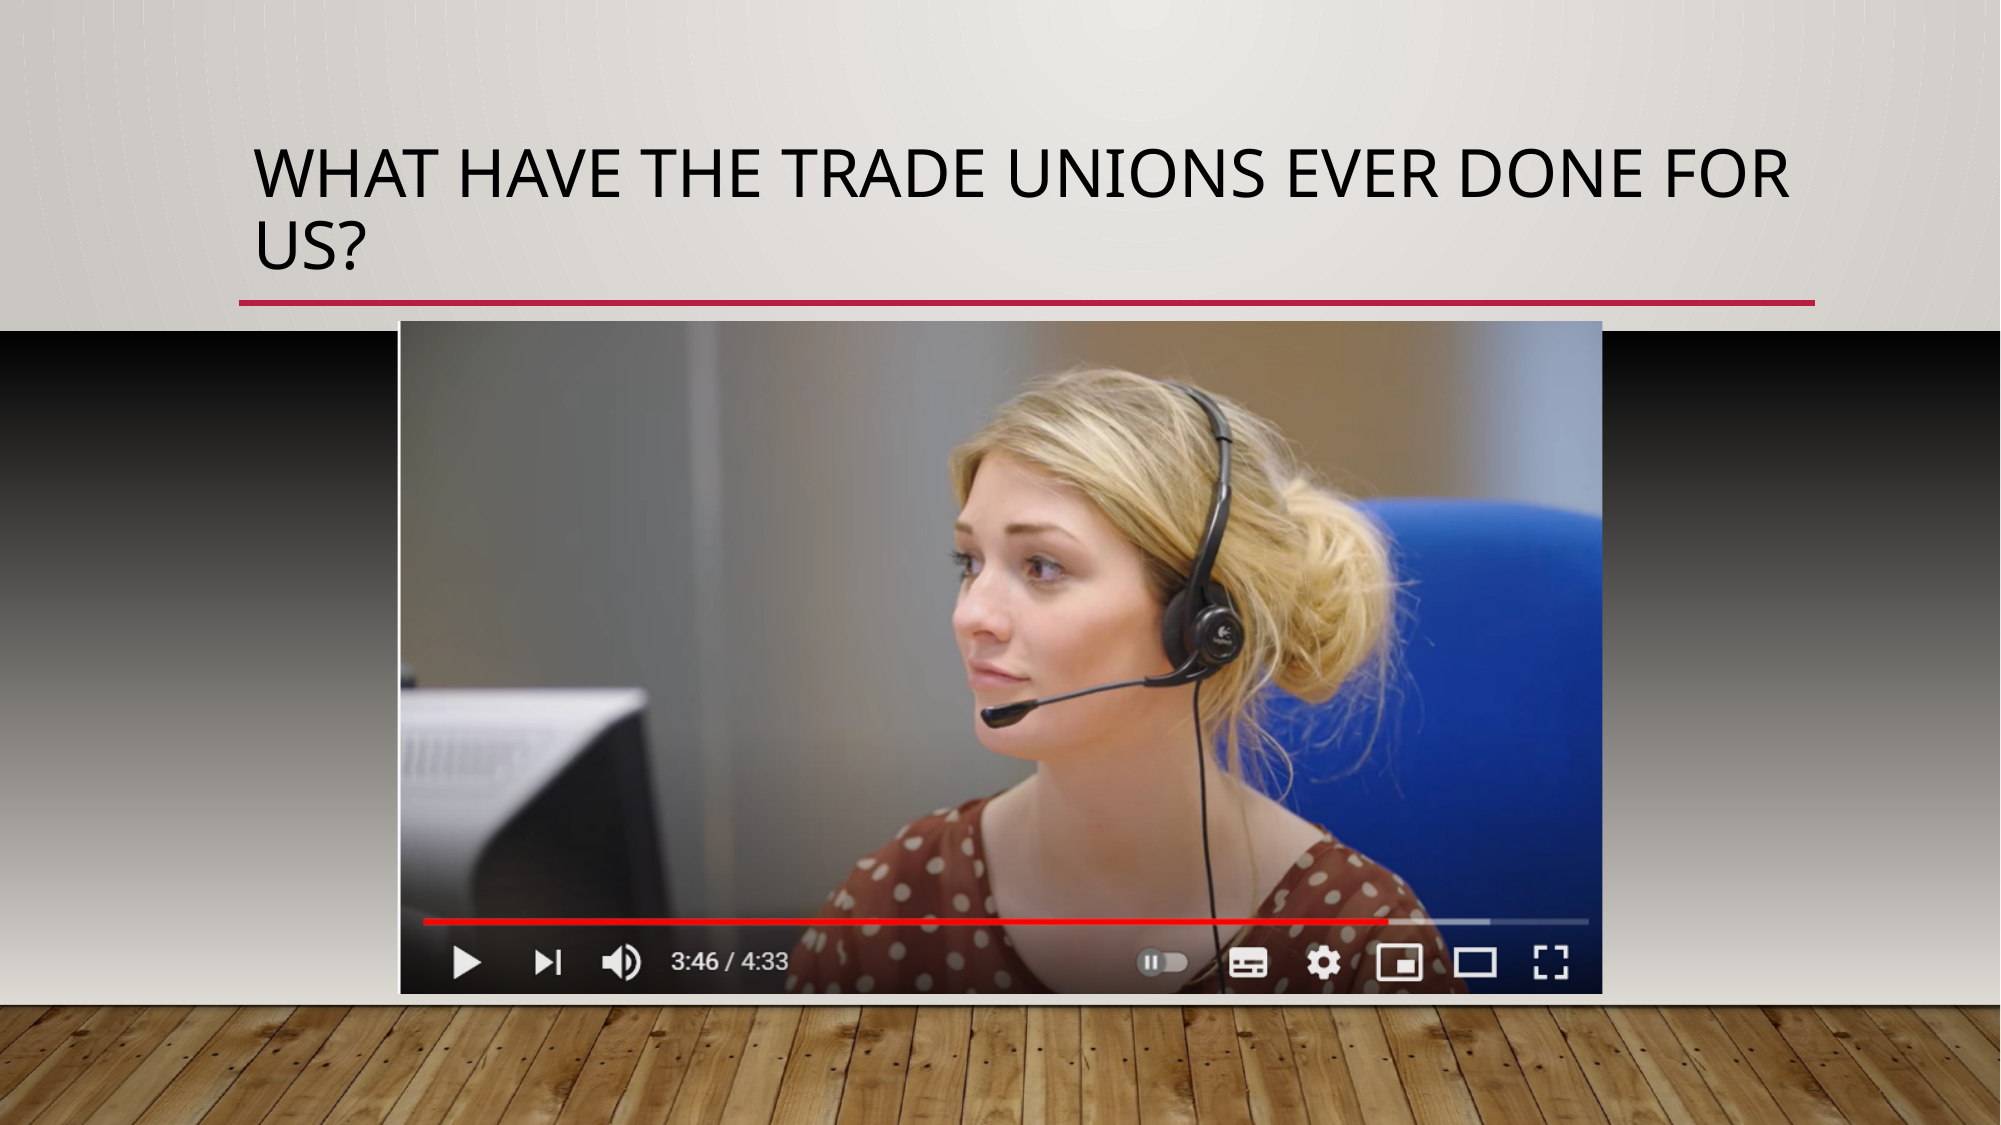

# What have the trade unions ever done for us?